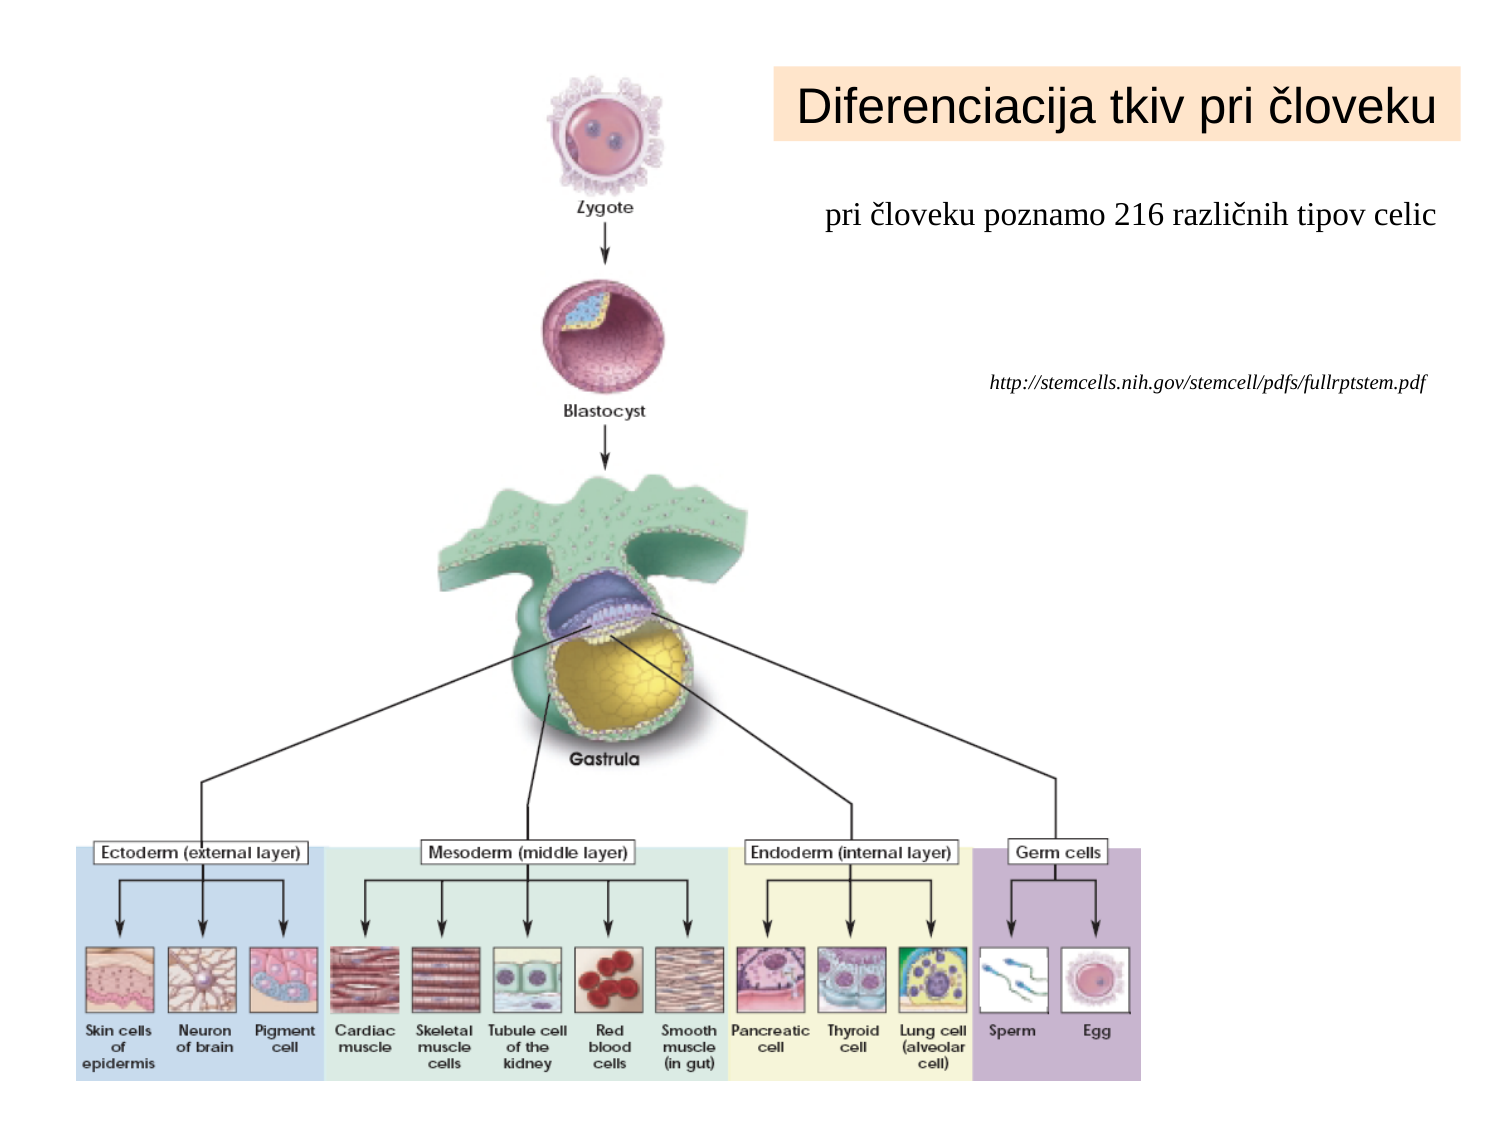

Diferenciacija tkiv pri človeku
pri človeku poznamo 216 različnih tipov celic
http://stemcells.nih.gov/stemcell/pdfs/fullrptstem.pdf